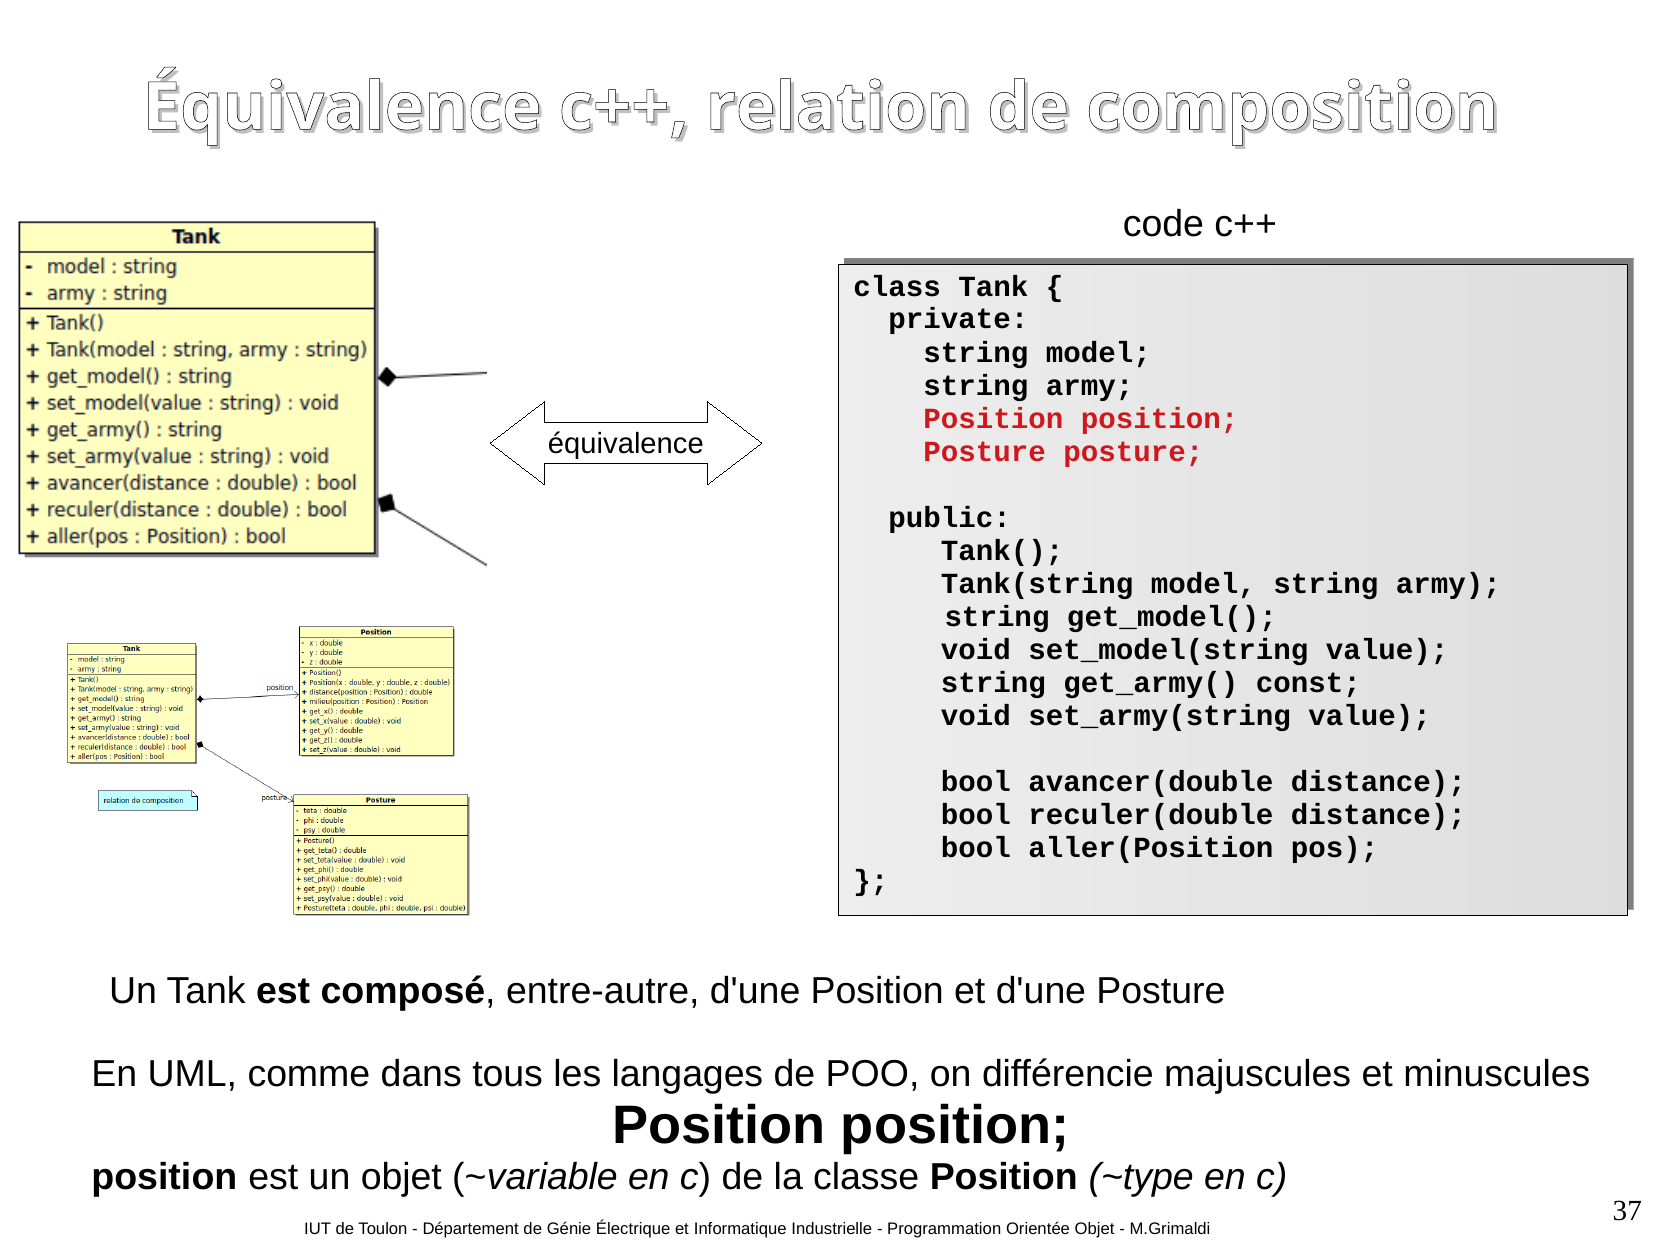

# Équivalence c++, relation de composition
code c++
class Tank {
 private:
 string model;
 string army;
 Position position;
 Posture posture;
 public:
 Tank();
 Tank(string model, string army);
 	 string get_model();
 void set_model(string value);
 string get_army() const;
 void set_army(string value);
 bool avancer(double distance);
 bool reculer(double distance);
 bool aller(Position pos);
};
équivalence
Un Tank est composé, entre-autre, d'une Position et d'une Posture
En UML, comme dans tous les langages de POO, on différencie majuscules et minuscules
Position position;
position est un objet (~variable en c) de la classe Position (~type en c)